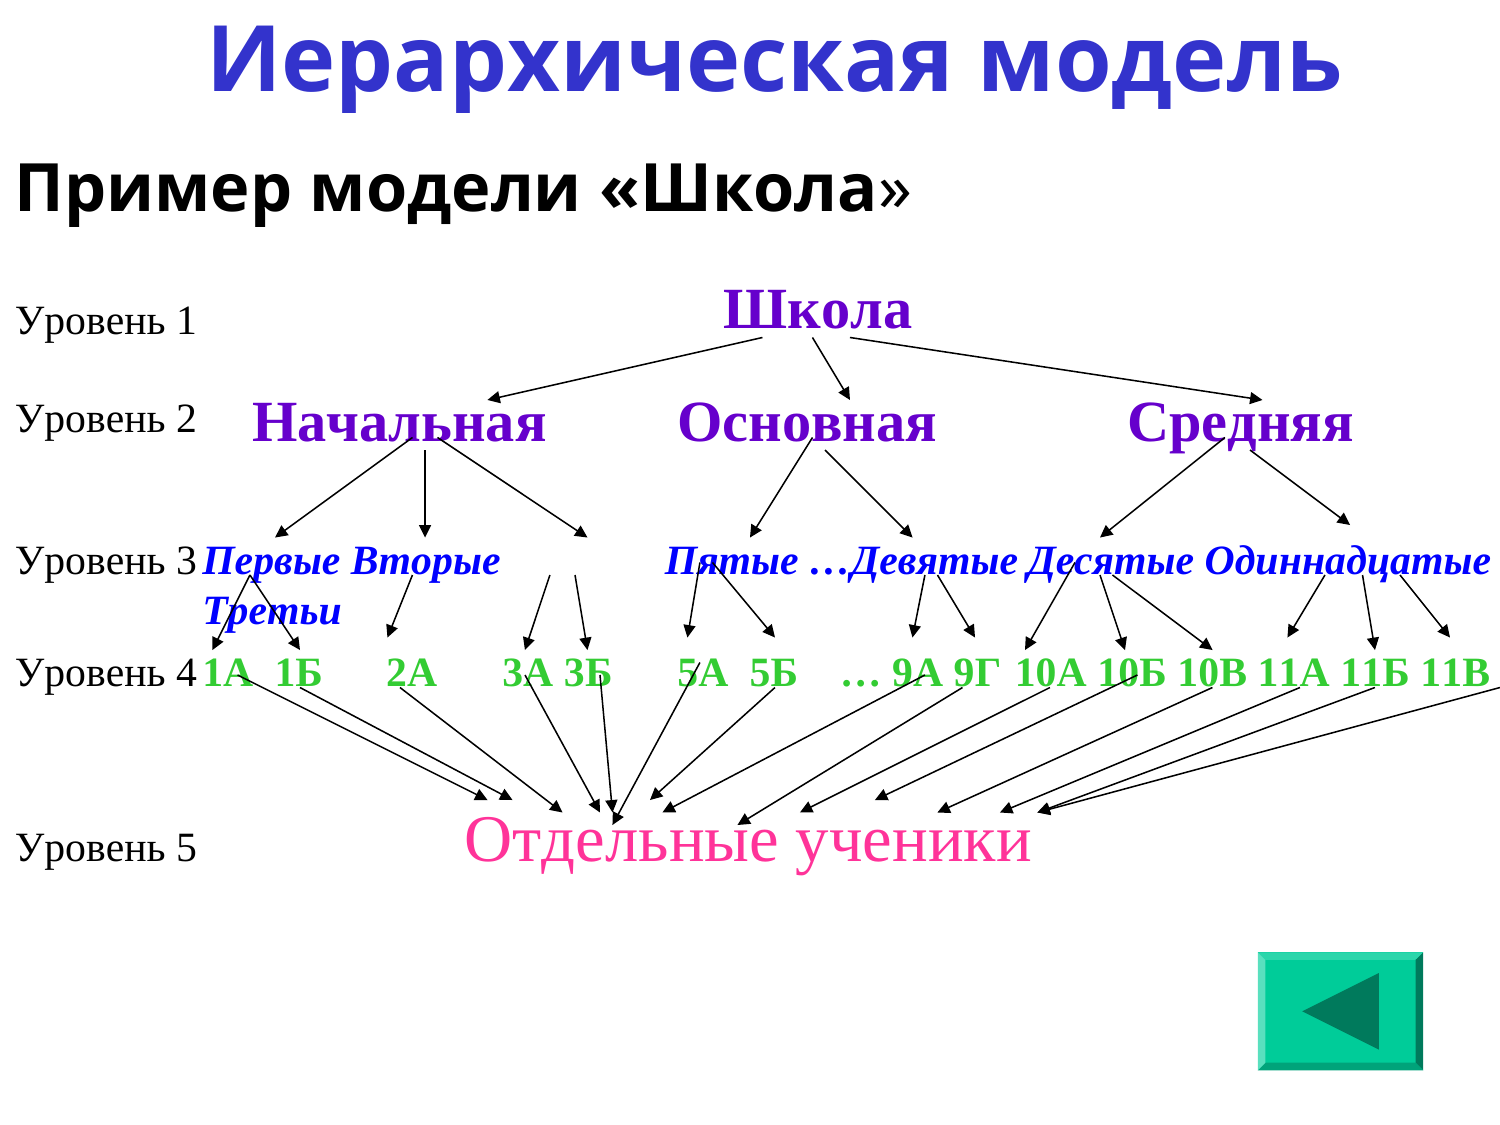

# Иерархическая модель
Пример модели «Школа»
Школа
Уровень 1
Начальная
Основная
Средняя
Уровень 2
Уровень 3
Первые Вторые Третьи
Пятые …Девятые
Десятые Одиннадцатые
Уровень 4
1А 1Б 2А 	3А 3Б
5А 5Б
… 9А 9Г
10А 10Б 10В 11А 11Б 11В
Отдельные ученики
Уровень 5